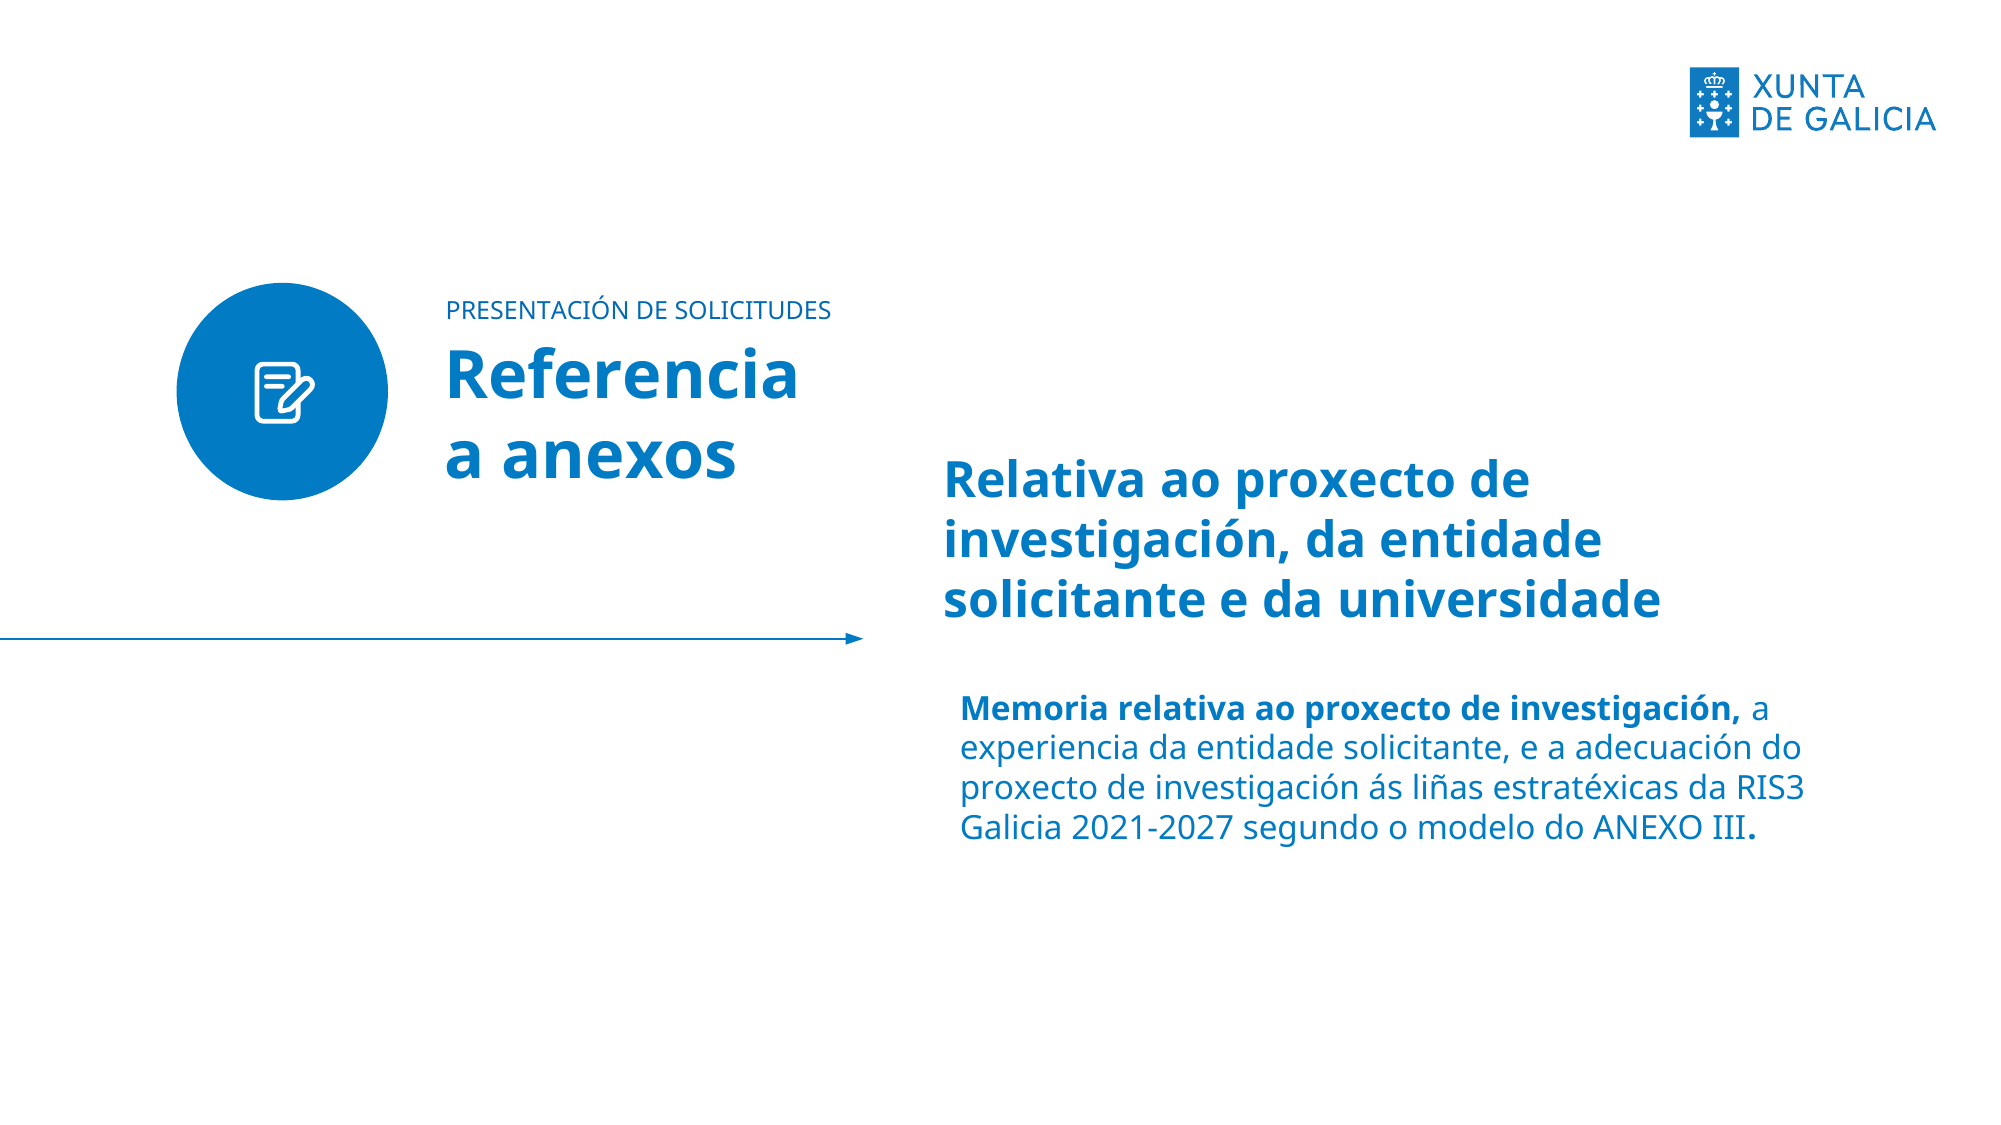

PRESENTACIÓN DE SOLICITUDES
Referencia a anexos
Relativa ao proxecto de investigación, da entidade solicitante e da universidade
Memoria relativa ao proxecto de investigación, a experiencia da entidade solicitante, e a adecuación do proxecto de investigación ás liñas estratéxicas da RIS3 Galicia 2021-2027 segundo o modelo do ANEXO III.